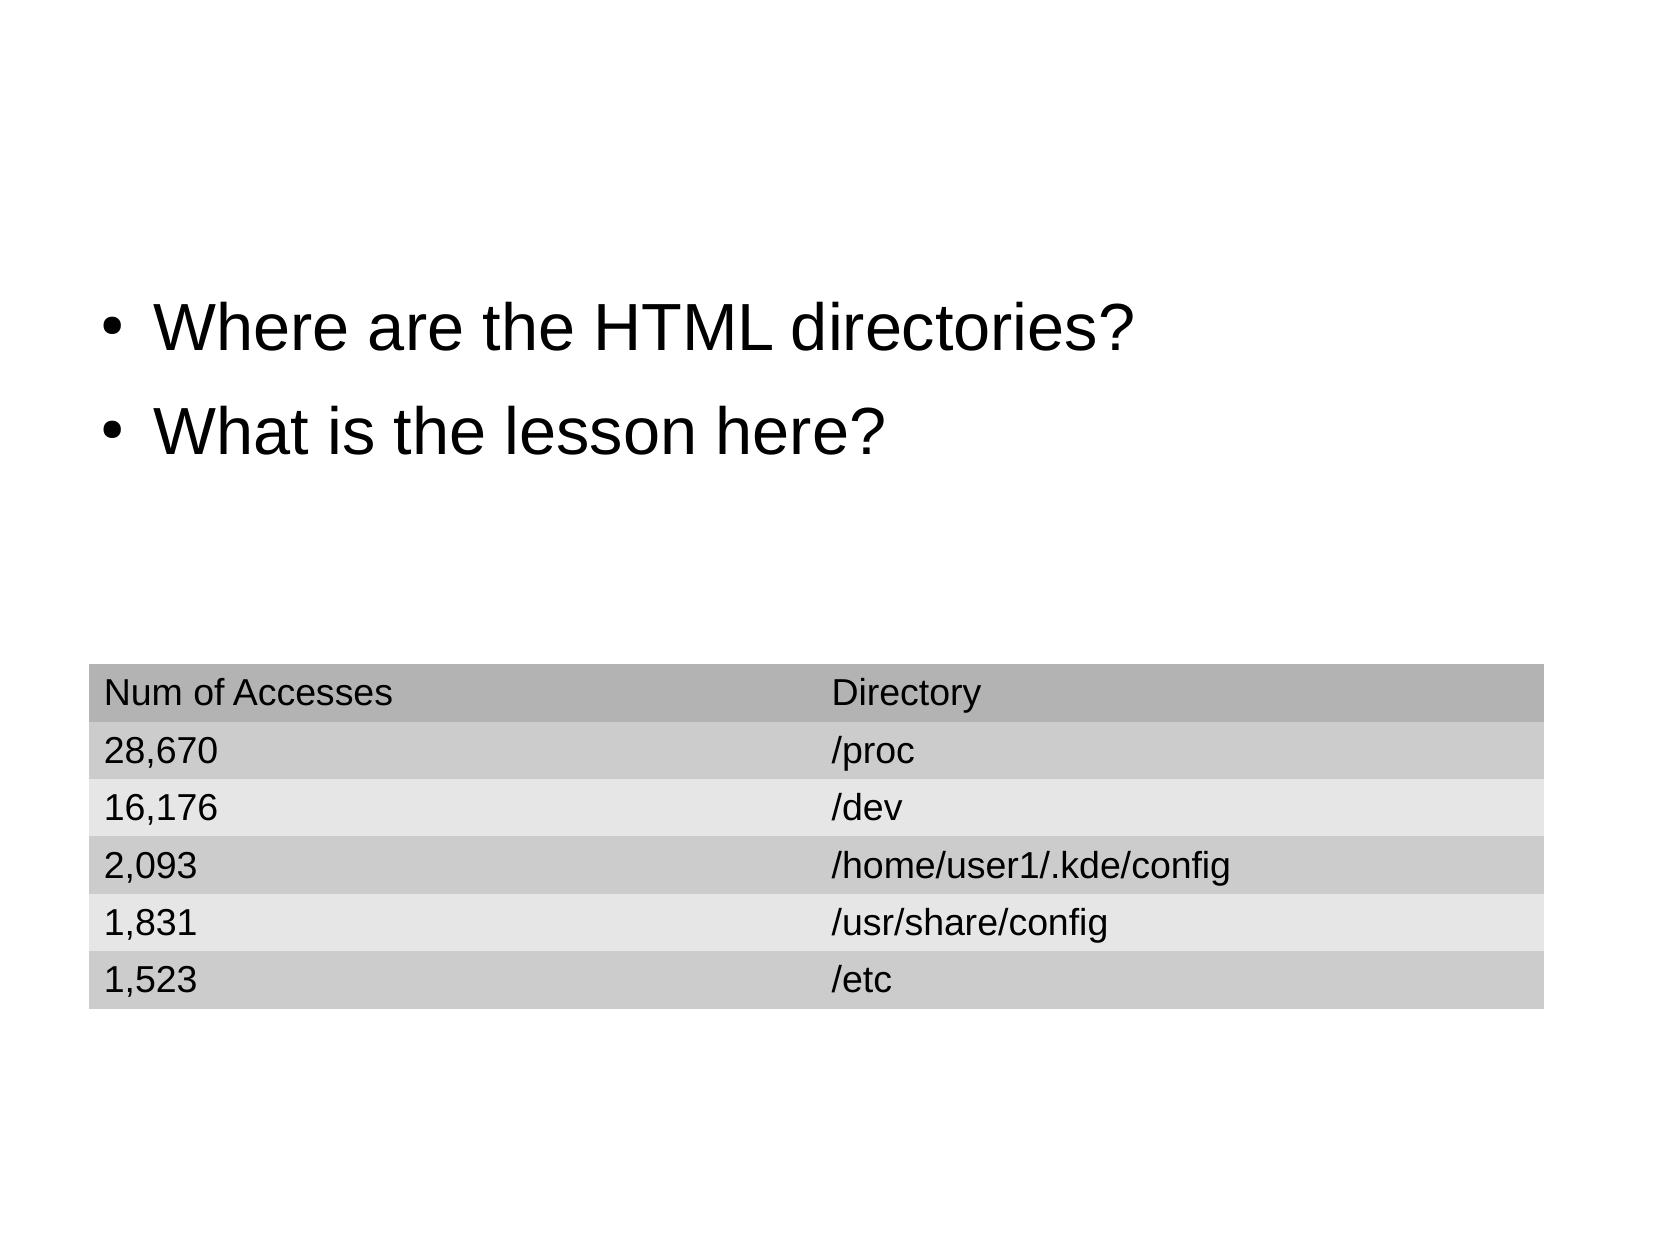

#
Where are the HTML directories?
What is the lesson here?
| Num of Accesses | Directory |
| --- | --- |
| 28,670 | /proc |
| 16,176 | /dev |
| 2,093 | /home/user1/.kde/config |
| 1,831 | /usr/share/config |
| 1,523 | /etc |